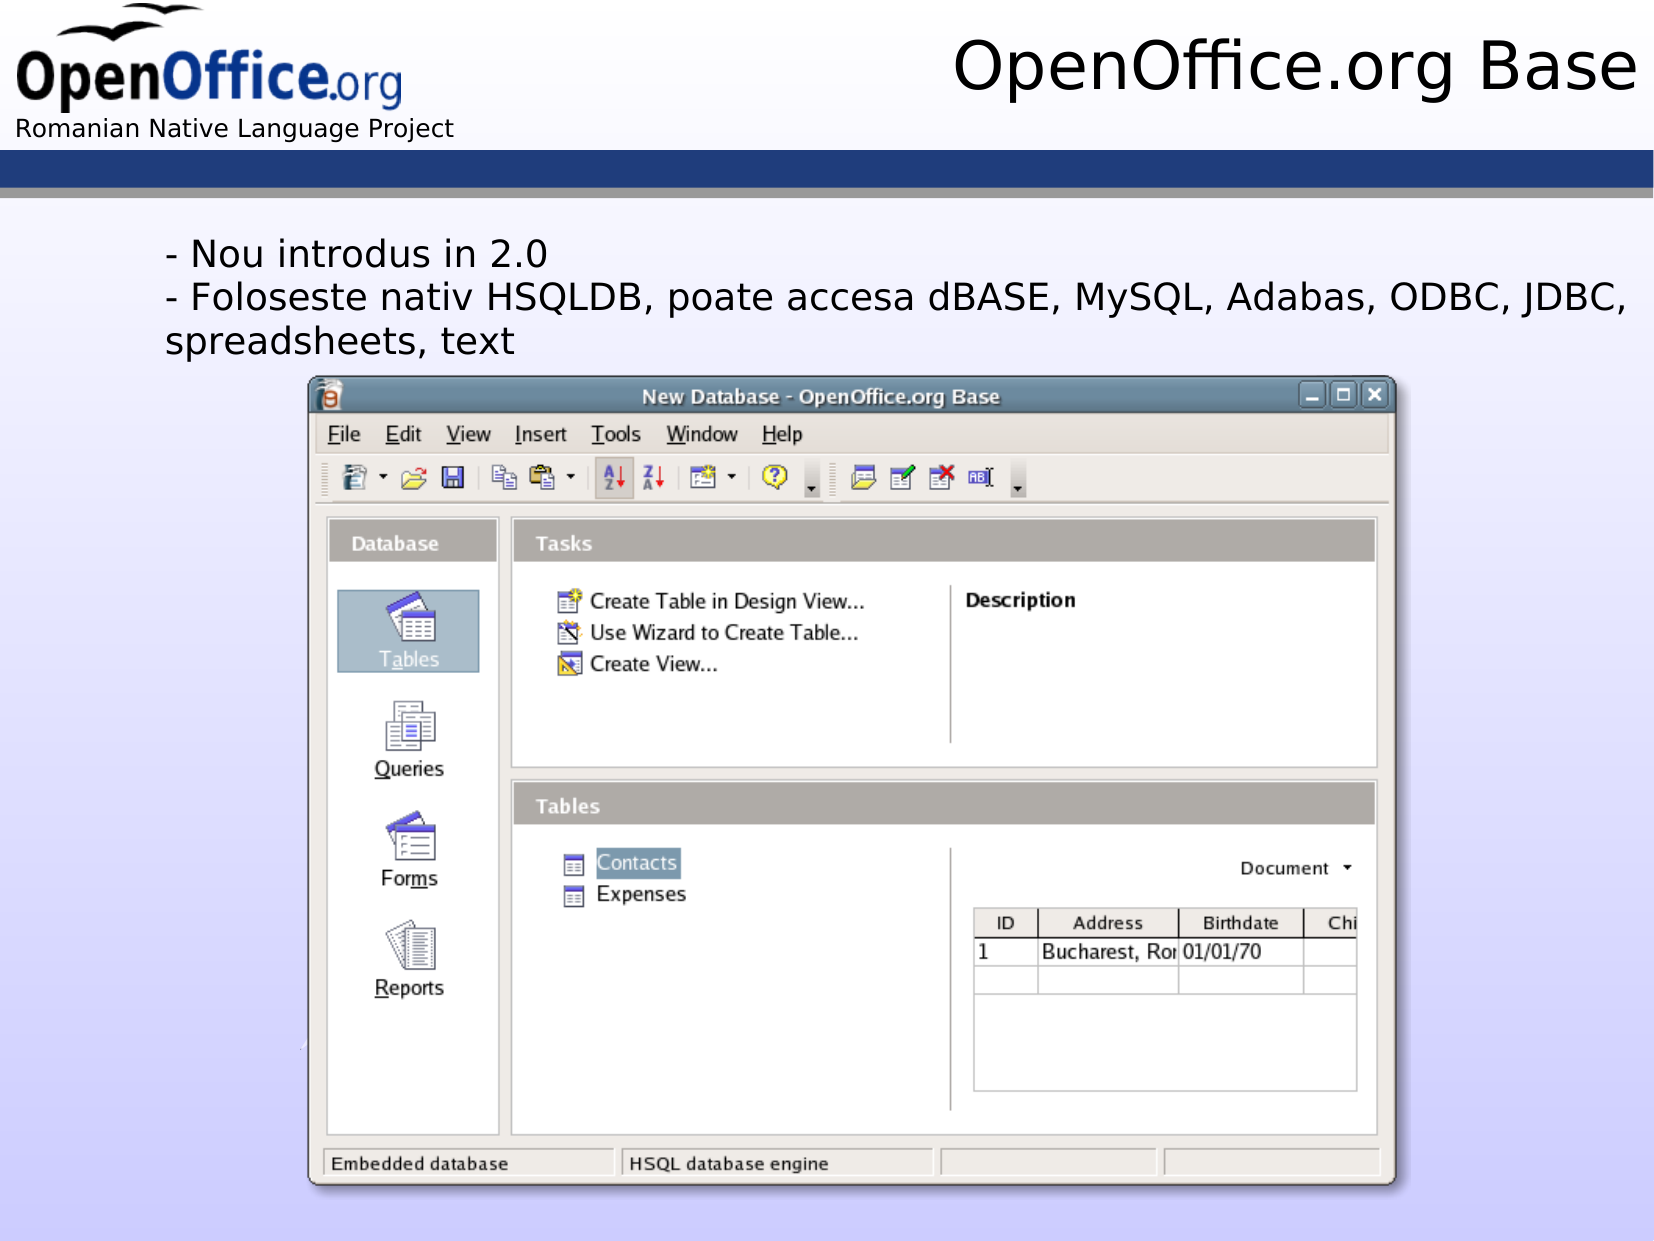

OpenOffice.org Base
Romanian Native Language Project
- Nou introdus in 2.0
- Foloseste nativ HSQLDB, poate accesa dBASE, MySQL, Adabas, ODBC, JDBC,
spreadsheets, text